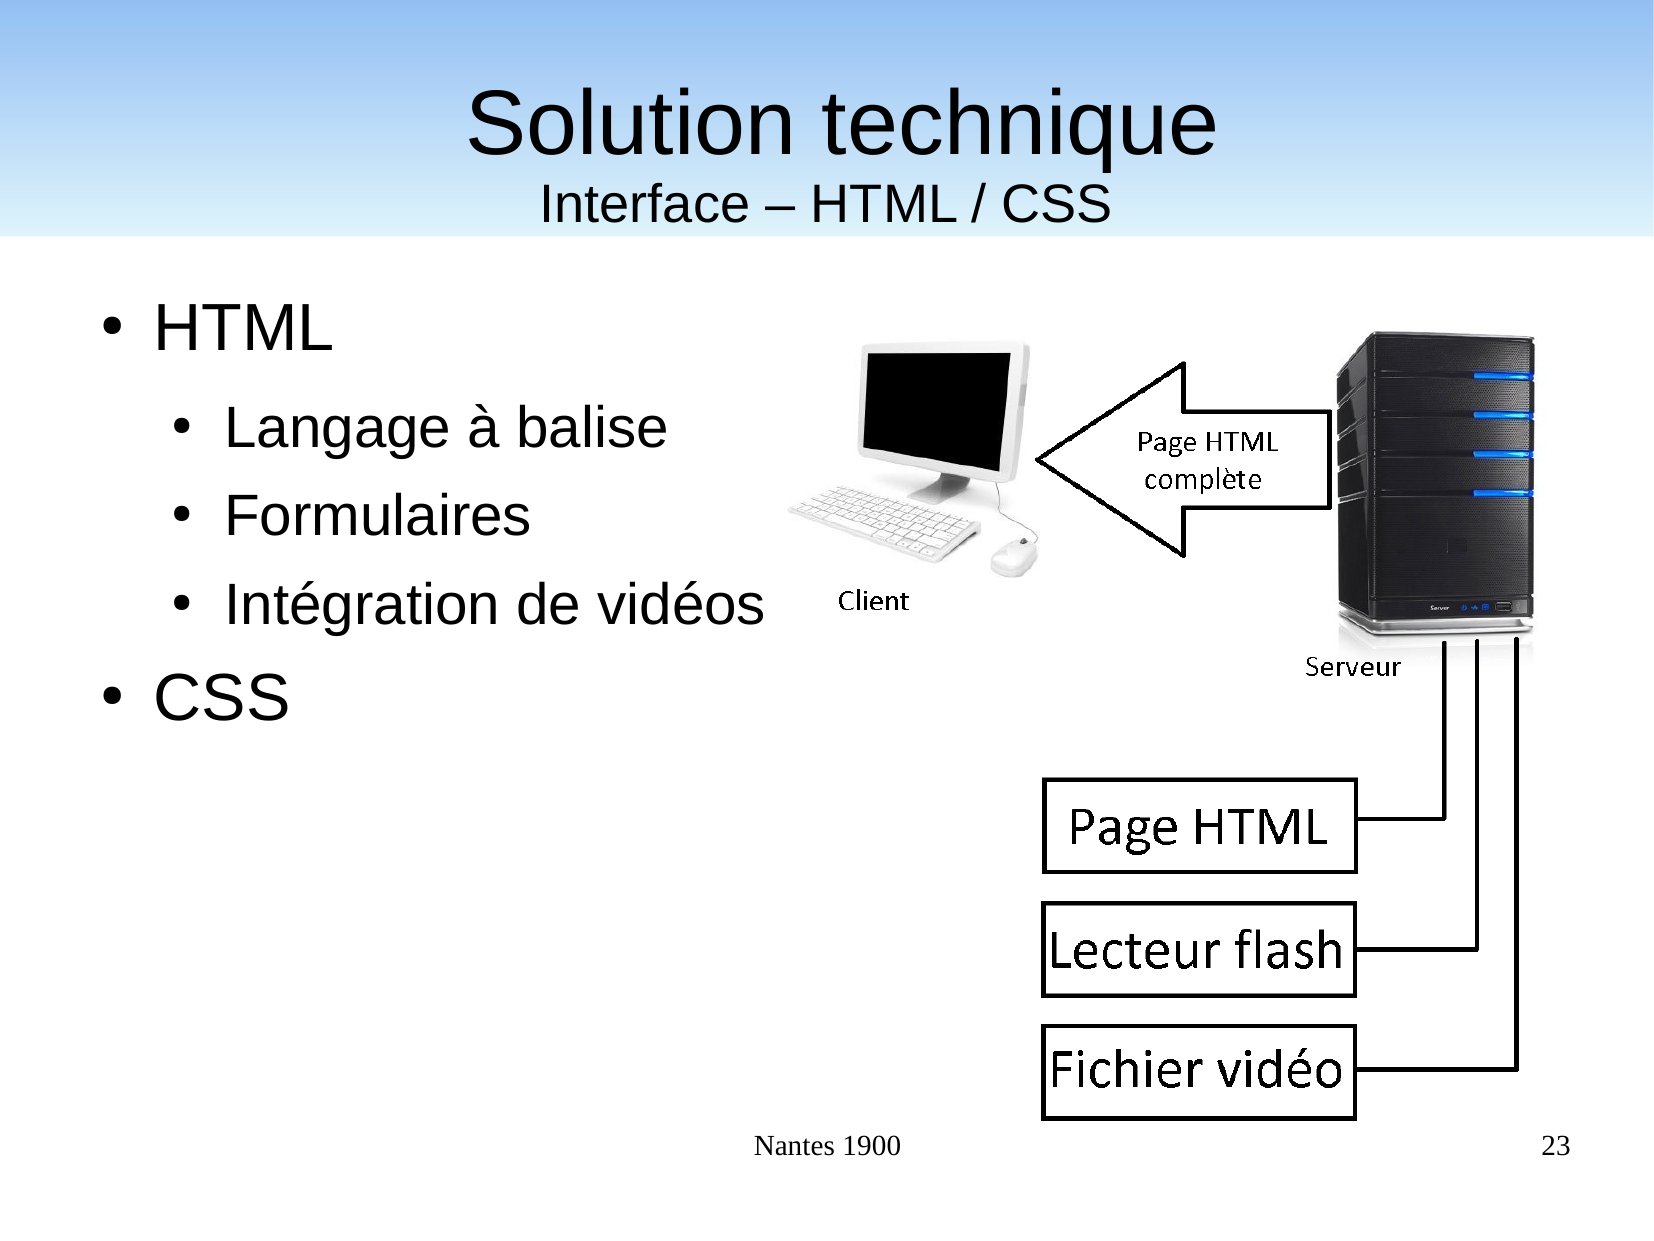

# Solution technique Interface – HTML / CSS
HTML
Langage à balise
Formulaires
Intégration de vidéos
CSS
Nantes 1900
23